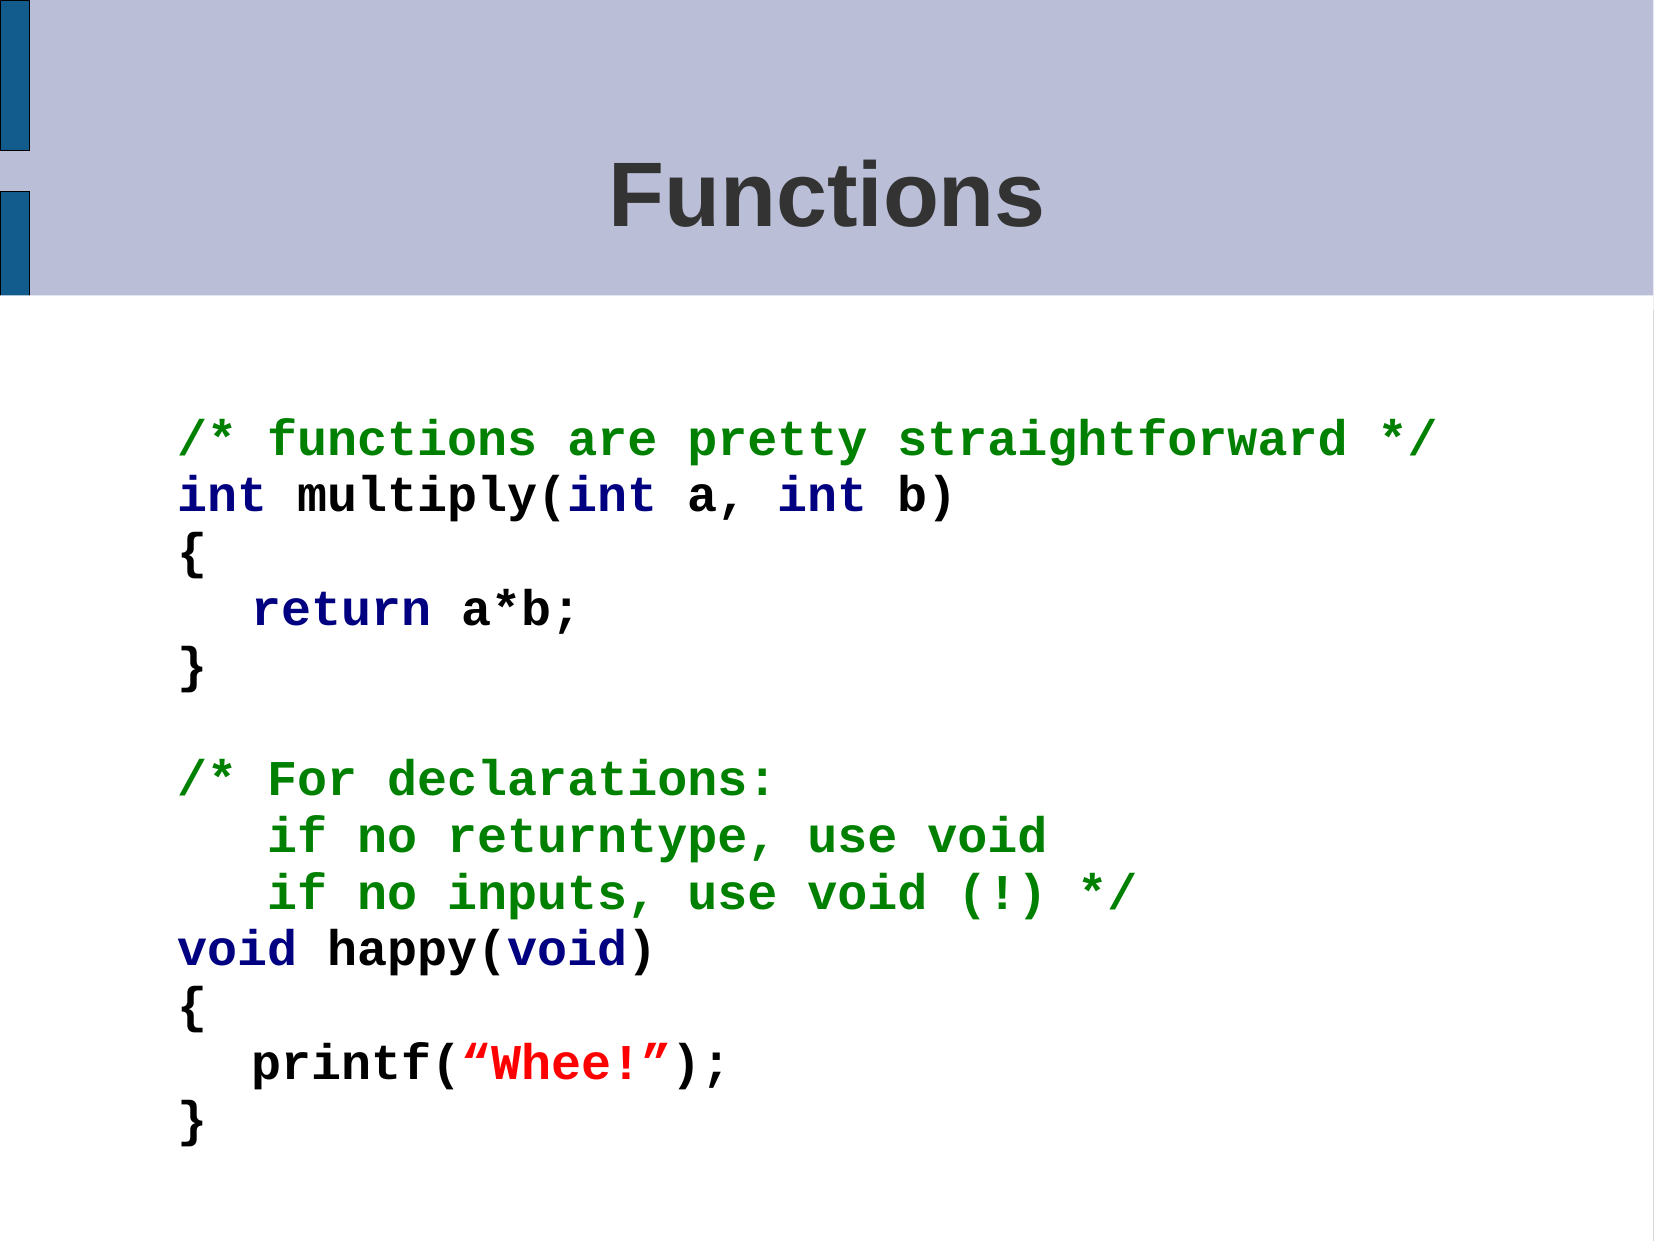

# Functions
/* functions are pretty straightforward */
int multiply(int a, int b)
{
	return a*b;
}
/* For declarations:
 if no returntype, use void
 if no inputs, use void (!) */
void happy(void)
{
	printf(“Whee!”);
}